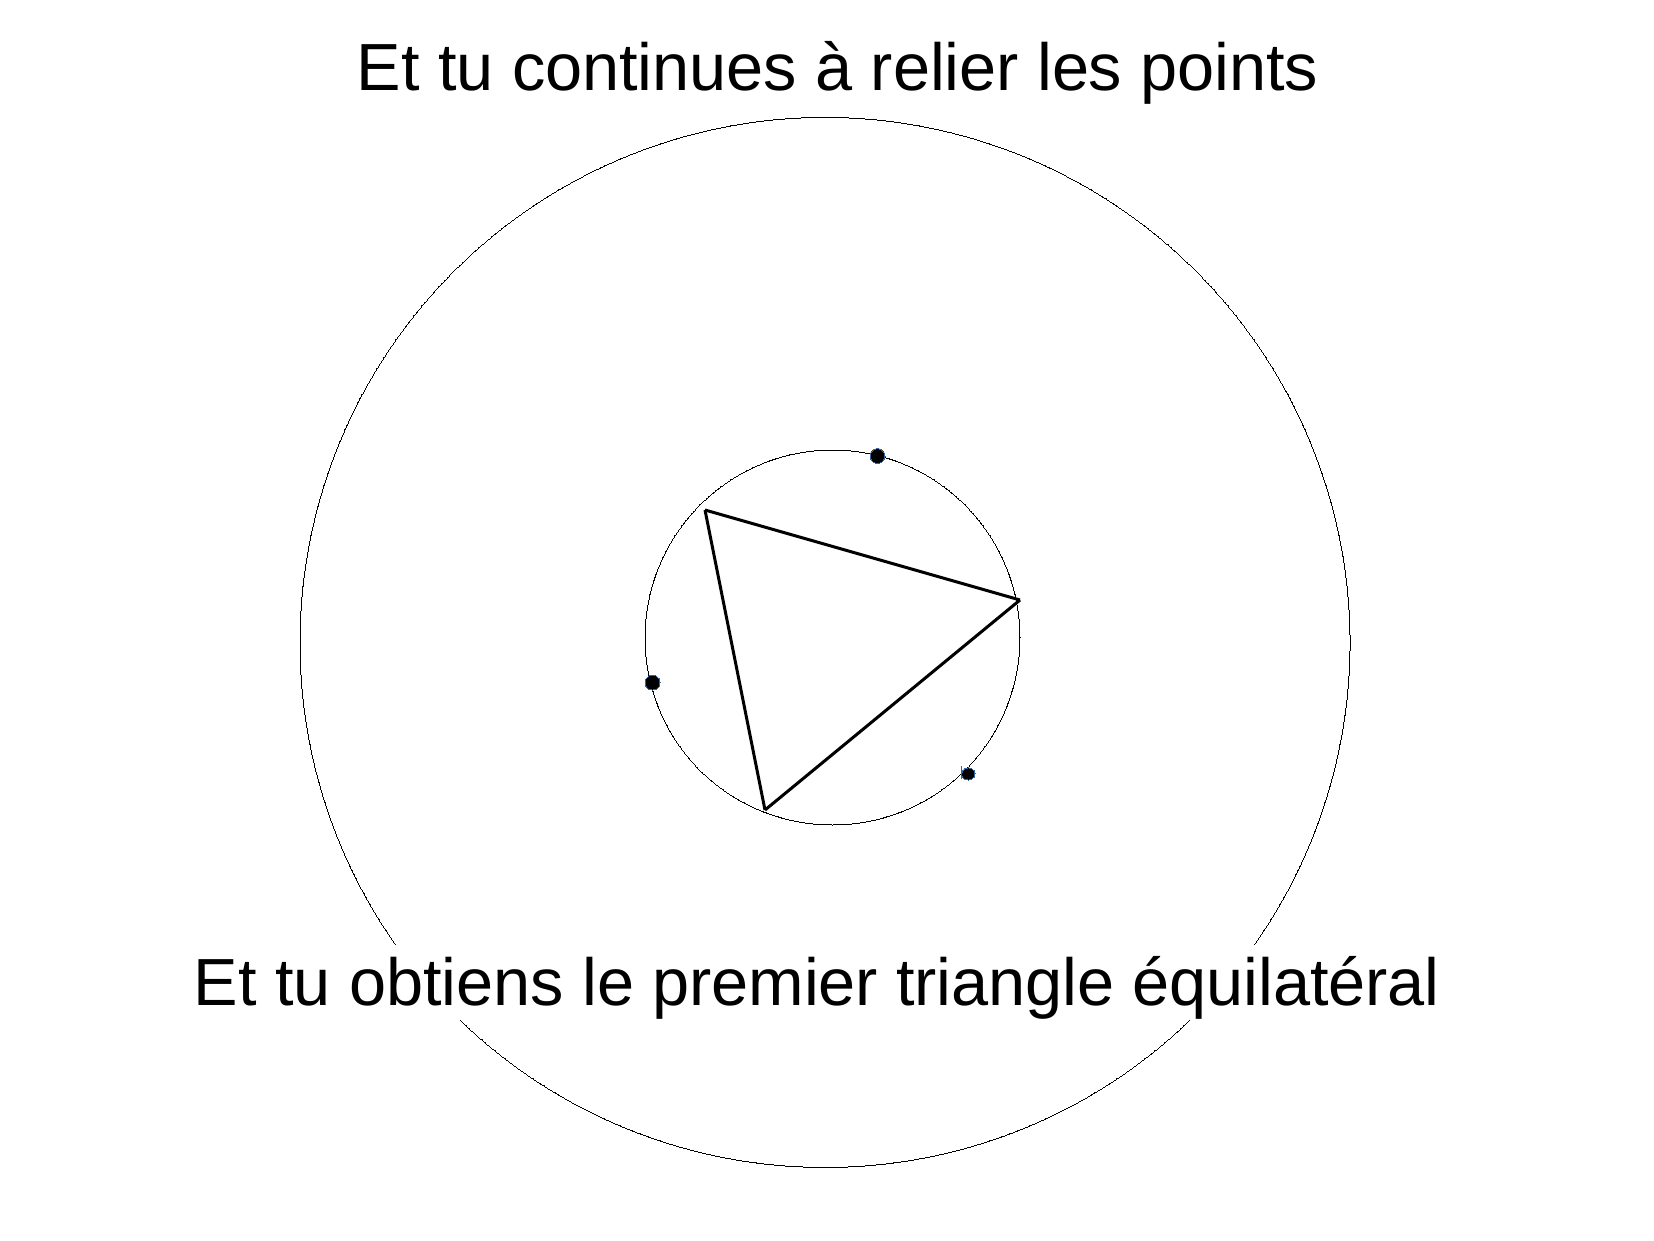

# Et tu continues à relier les points
Et tu obtiens le premier triangle équilatéral